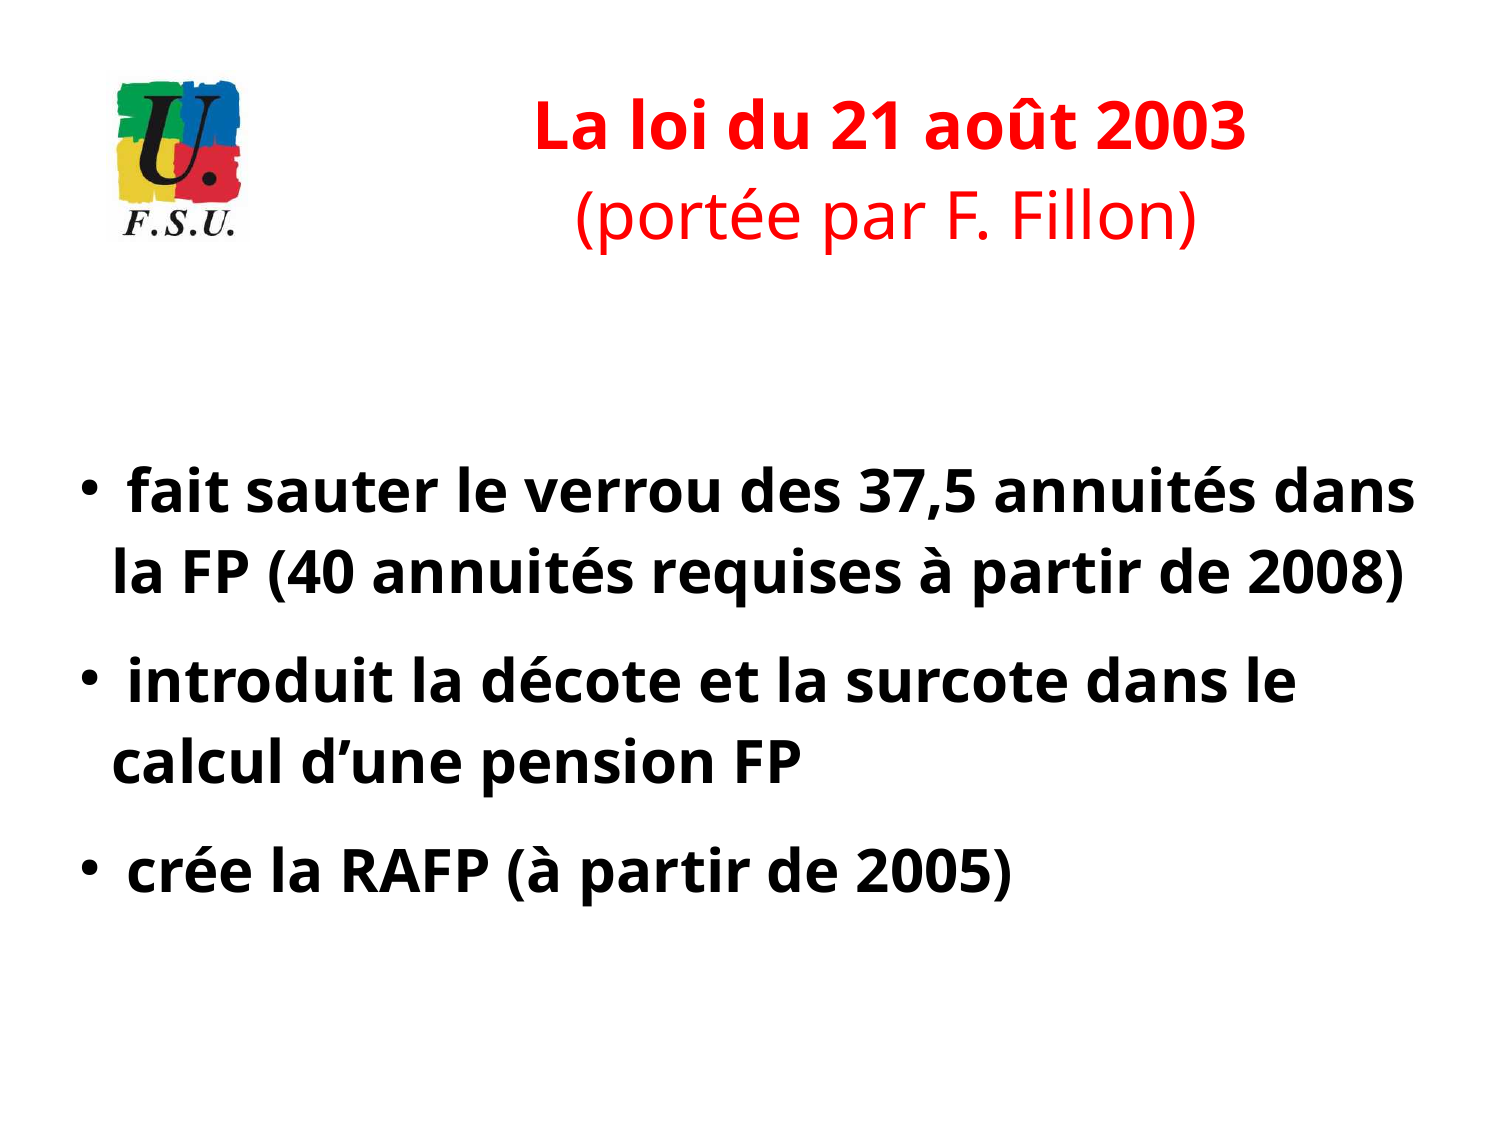

# La loi du 21 août 2003 (portée par F. Fillon)
 fait sauter le verrou des 37,5 annuités dans la FP (40 annuités requises à partir de 2008)
 introduit la décote et la surcote dans le calcul d’une pension FP
 crée la RAFP (à partir de 2005)